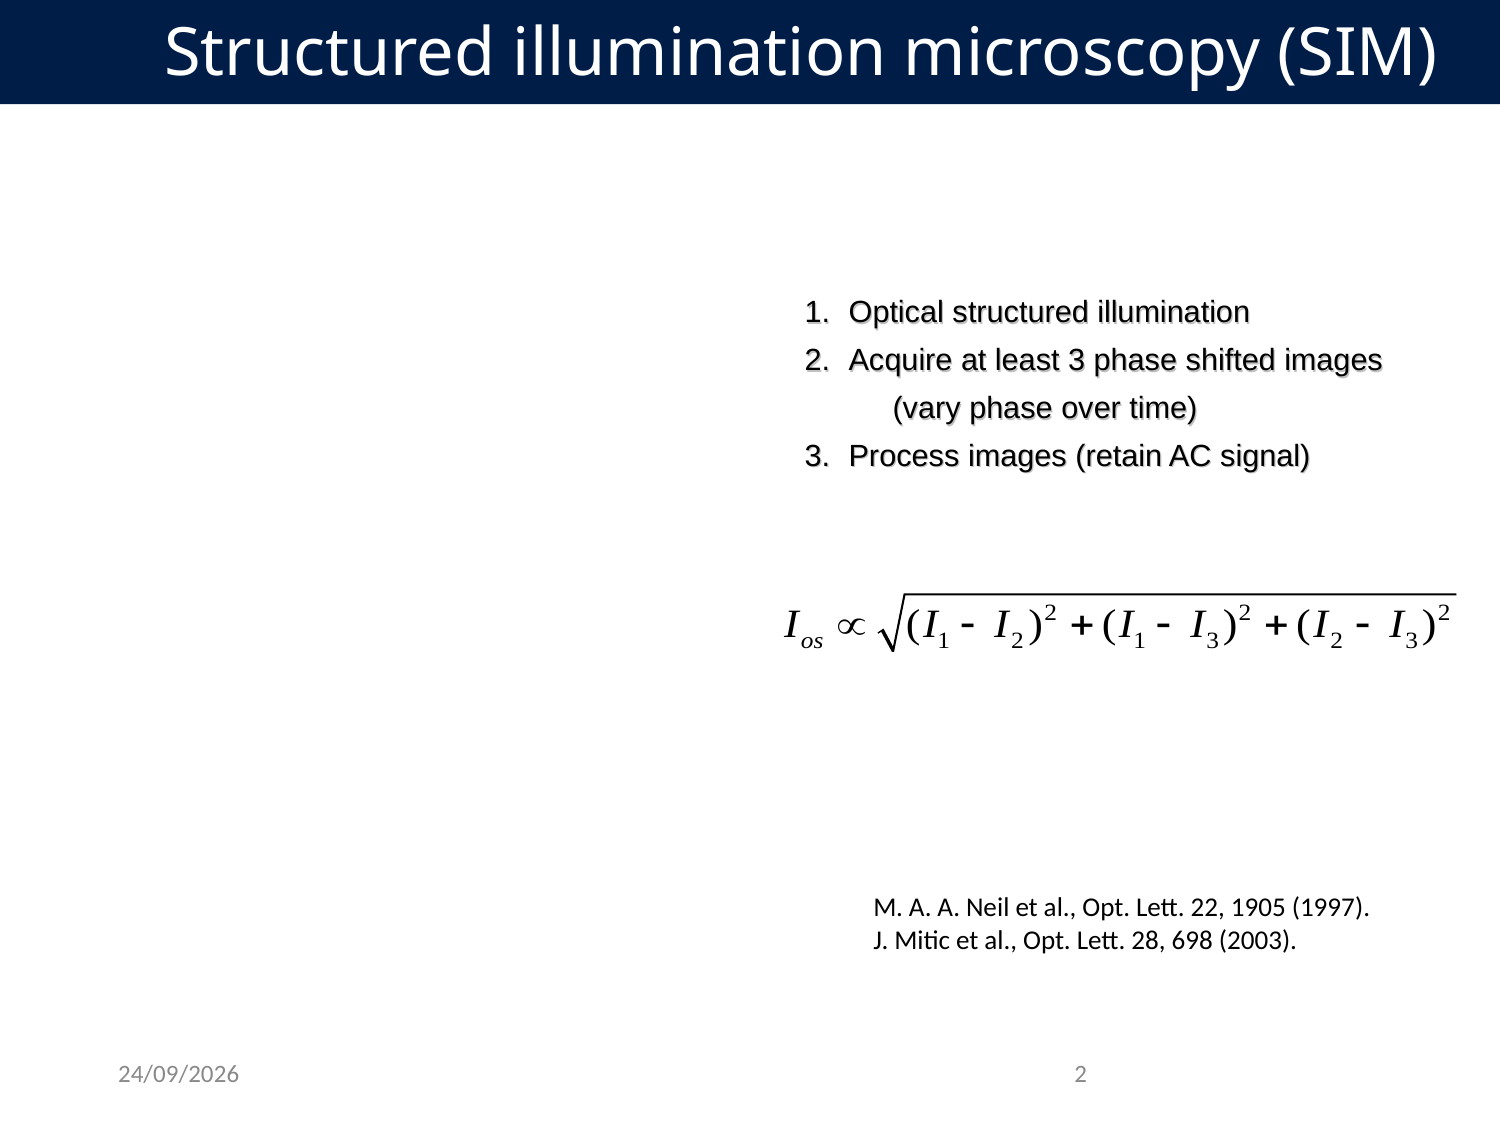

Structured illumination microscopy (SIM)
#
Optical structured illumination
Acquire at least 3 phase shifted images
(vary phase over time)
Process images (retain AC signal)
M. A. A. Neil et al., Opt. Lett. 22, 1905 (1997).
J. Mitic et al., Opt. Lett. 28, 698 (2003).
2